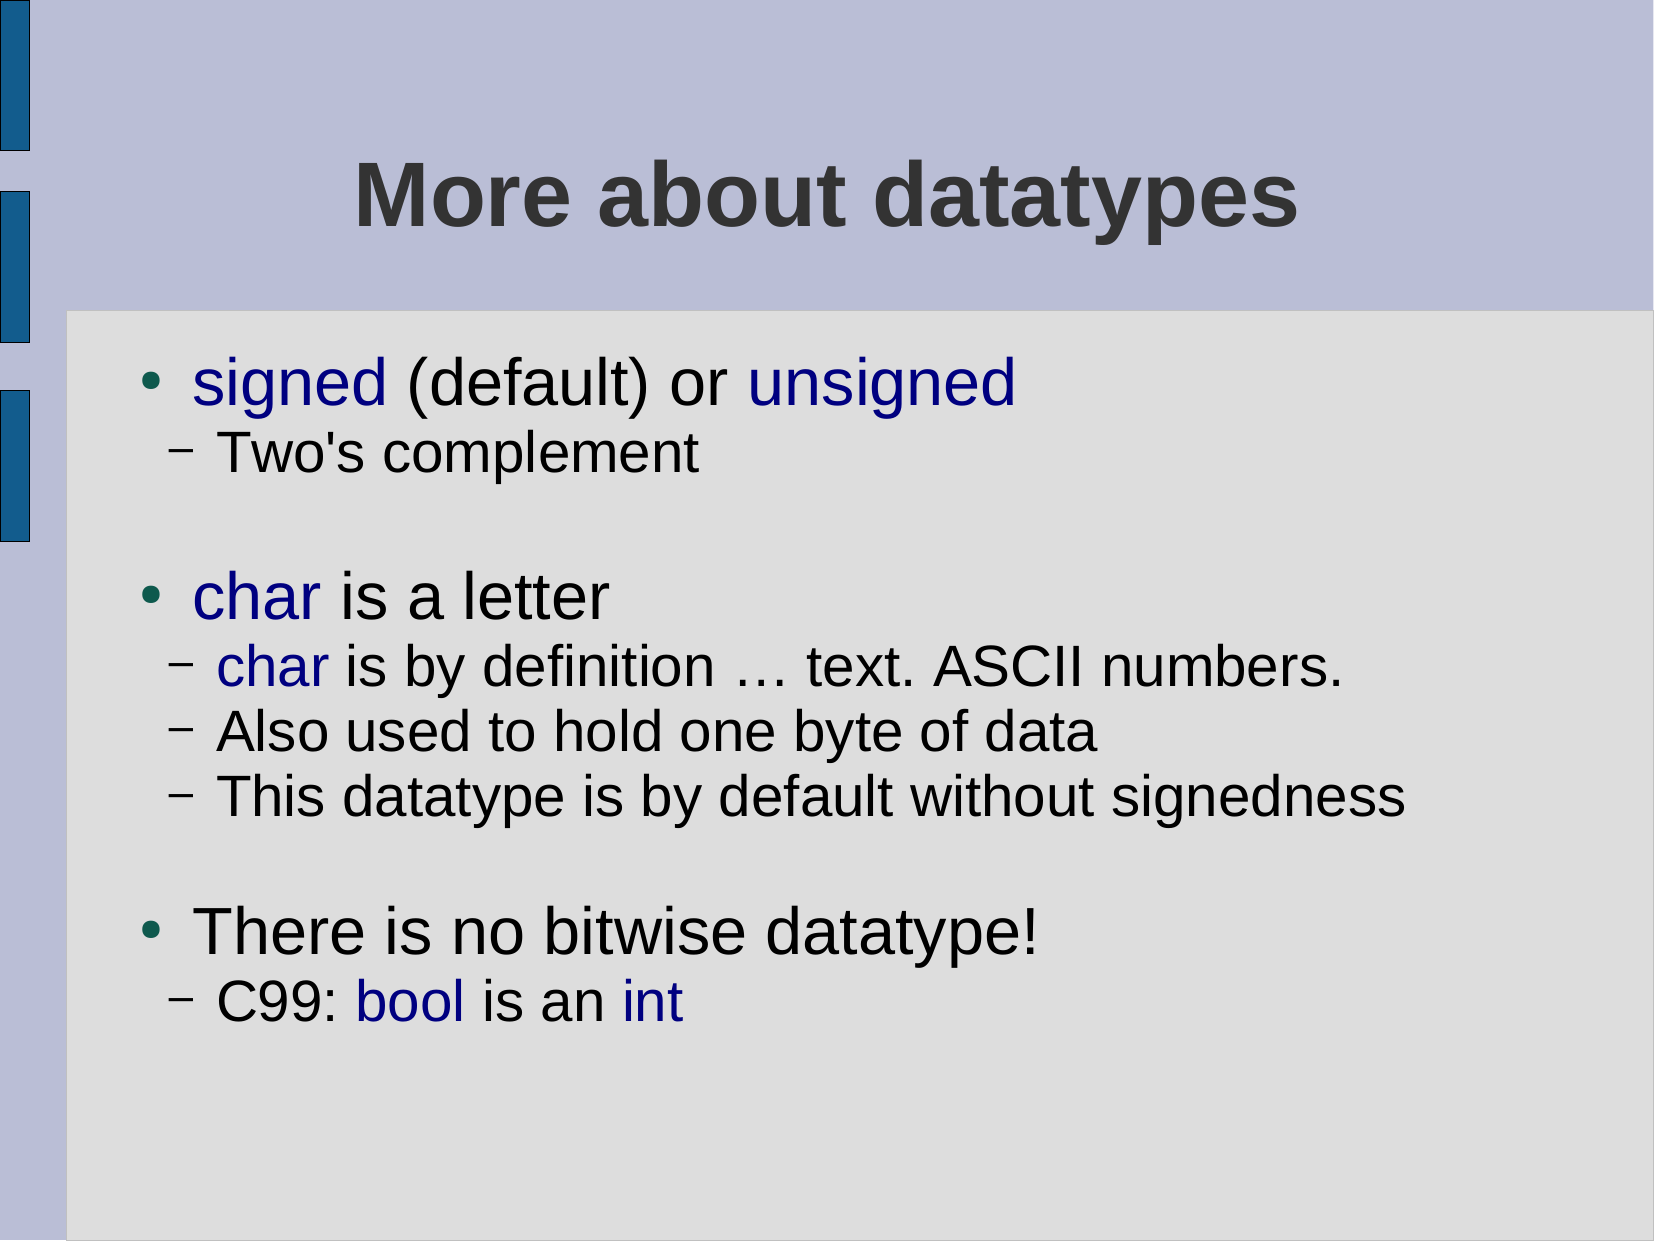

# More about datatypes
signed (default) or unsigned
Two's complement
char is a letter
char is by definition … text. ASCII numbers.
Also used to hold one byte of data
This datatype is by default without signedness
There is no bitwise datatype!
C99: bool is an int